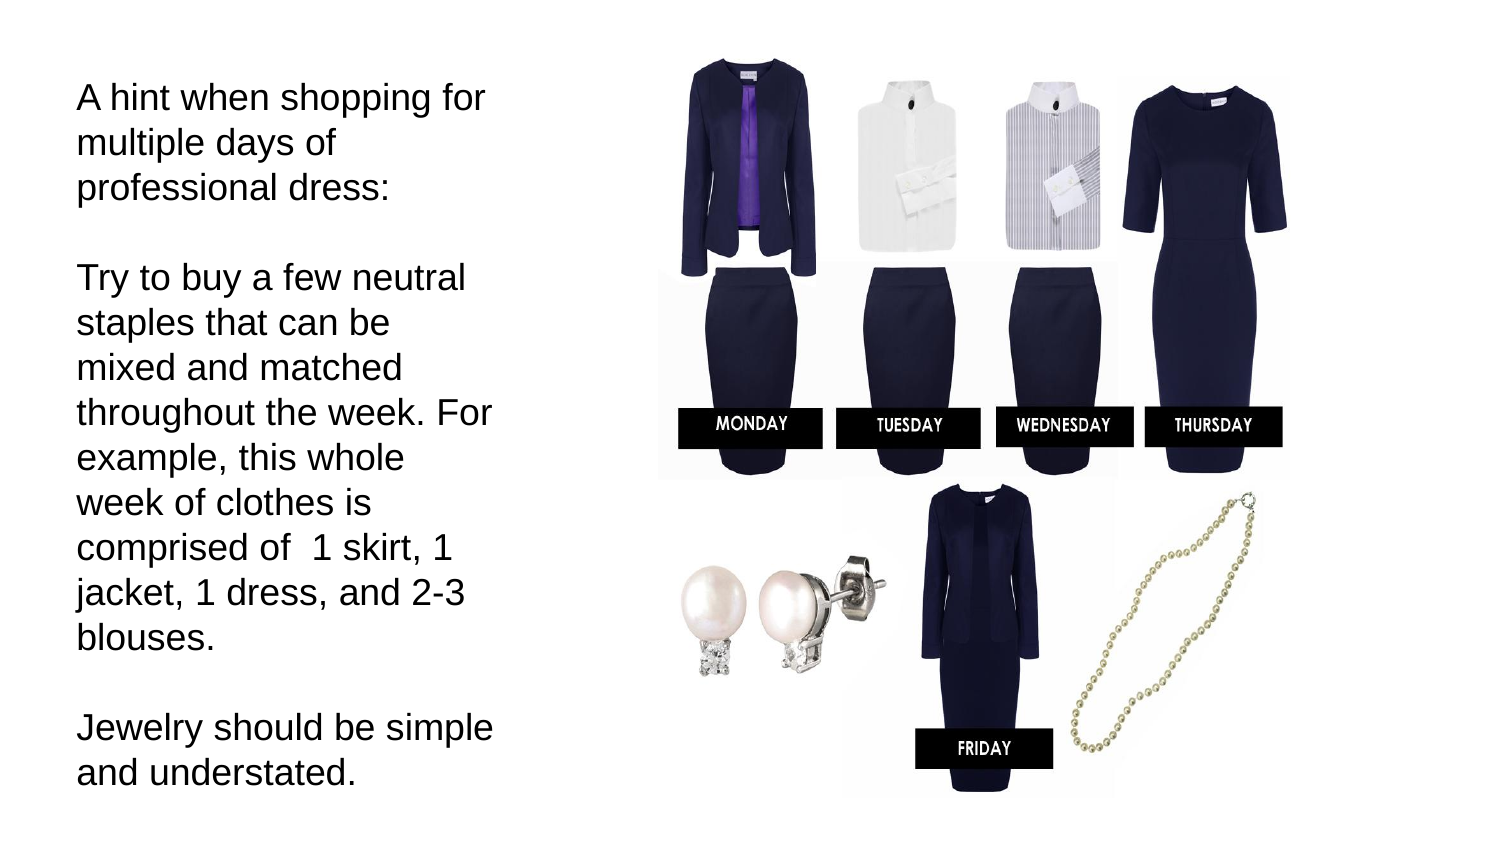

A hint when shopping for multiple days of professional dress:
Try to buy a few neutral staples that can be mixed and matched throughout the week. For example, this whole week of clothes is comprised of 1 skirt, 1 jacket, 1 dress, and 2-3 blouses.
Jewelry should be simple and understated.